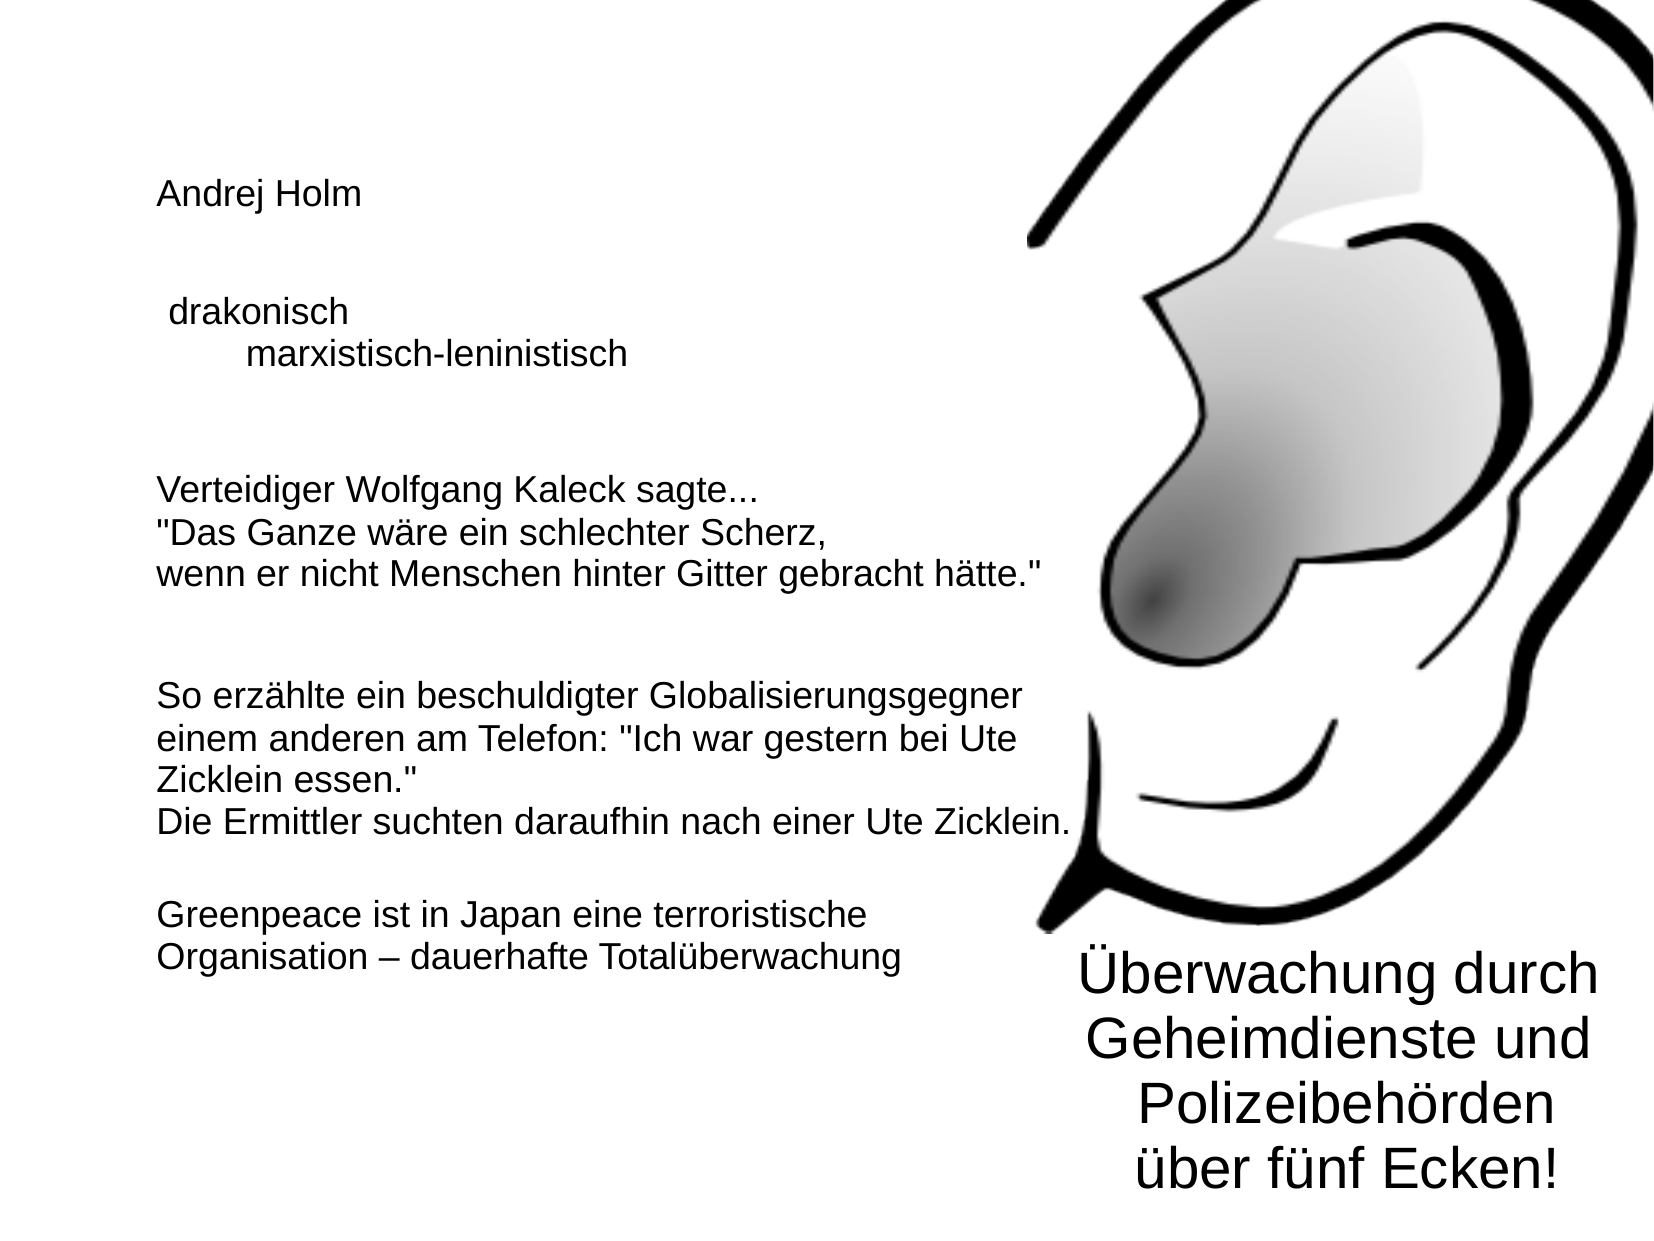

Andrej Holm
drakonisch
marxistisch-leninistisch
Verteidiger Wolfgang Kaleck sagte...
"Das Ganze wäre ein schlechter Scherz,
wenn er nicht Menschen hinter Gitter gebracht hätte."
So erzählte ein beschuldigter Globalisierungsgegner einem anderen am Telefon: "Ich war gestern bei Ute Zicklein essen."
Die Ermittler suchten daraufhin nach einer Ute Zicklein.
Greenpeace ist in Japan eine terroristische Organisation – dauerhafte Totalüberwachung
Überwachung durch
Geheimdienste und
Polizeibehörden
über fünf Ecken!